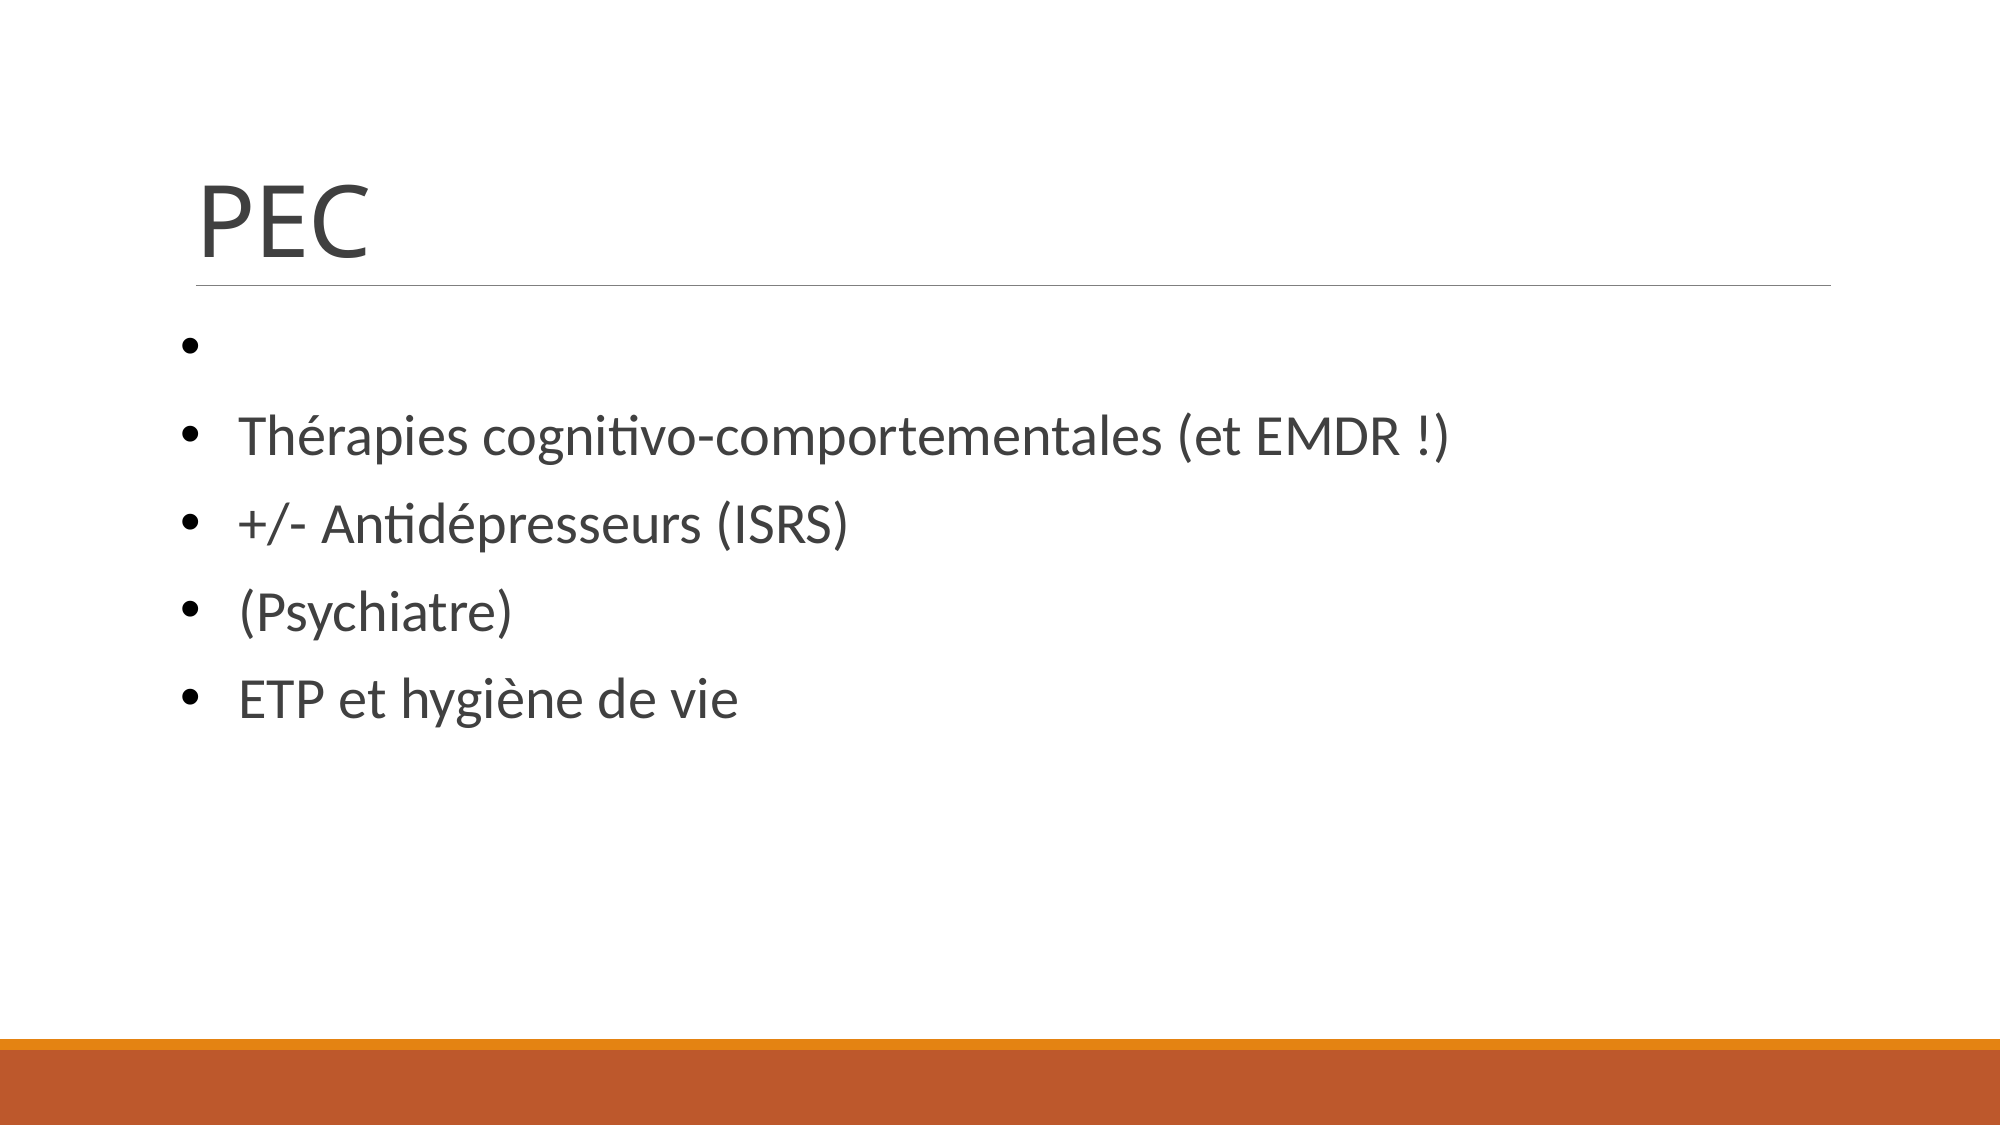

# PEC
Thérapies cognitivo-comportementales (et EMDR !)
+/- Antidépresseurs (ISRS)
(Psychiatre)
ETP et hygiène de vie